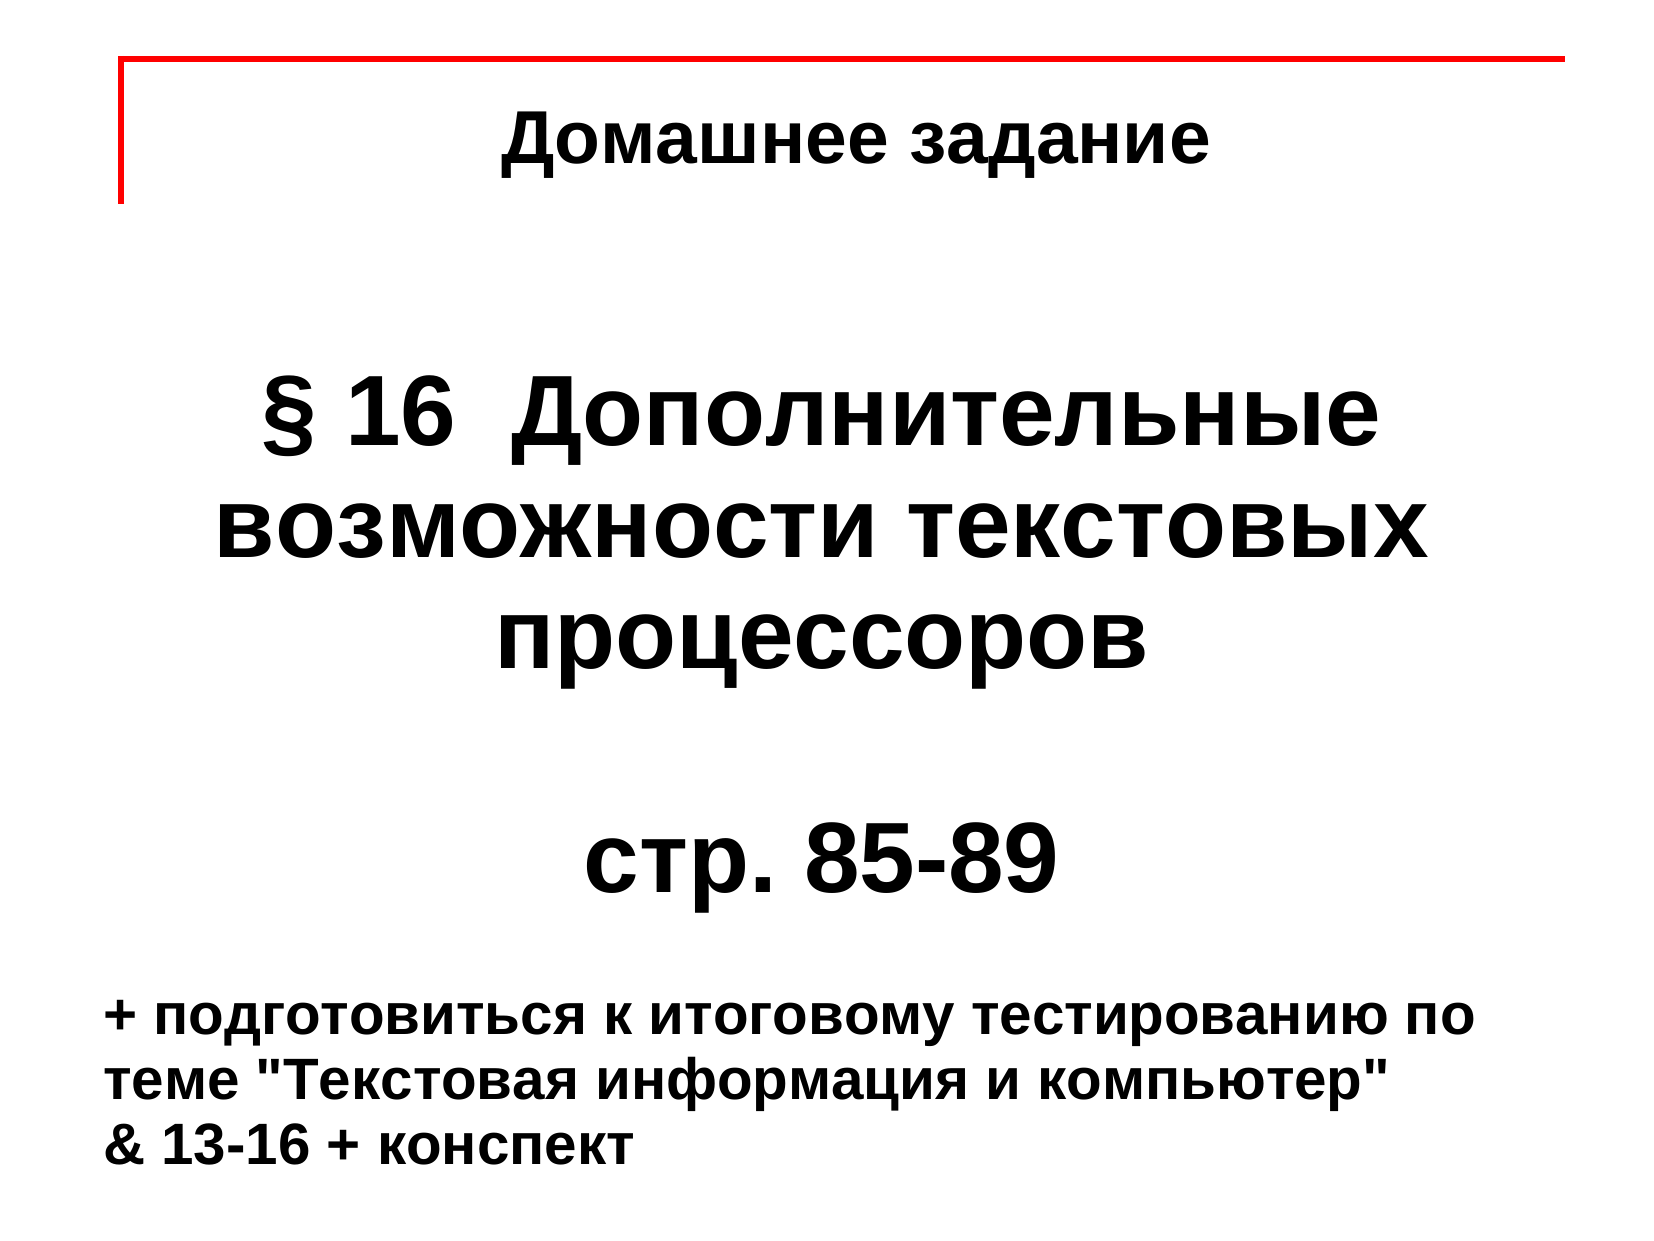

Домашнее задание
§ 16 Дополнительные
возможности текстовых процессоров
стр. 85-89
+ подготовиться к итоговому тестированию по теме "Текстовая информация и компьютер"
& 13-16 + конспект